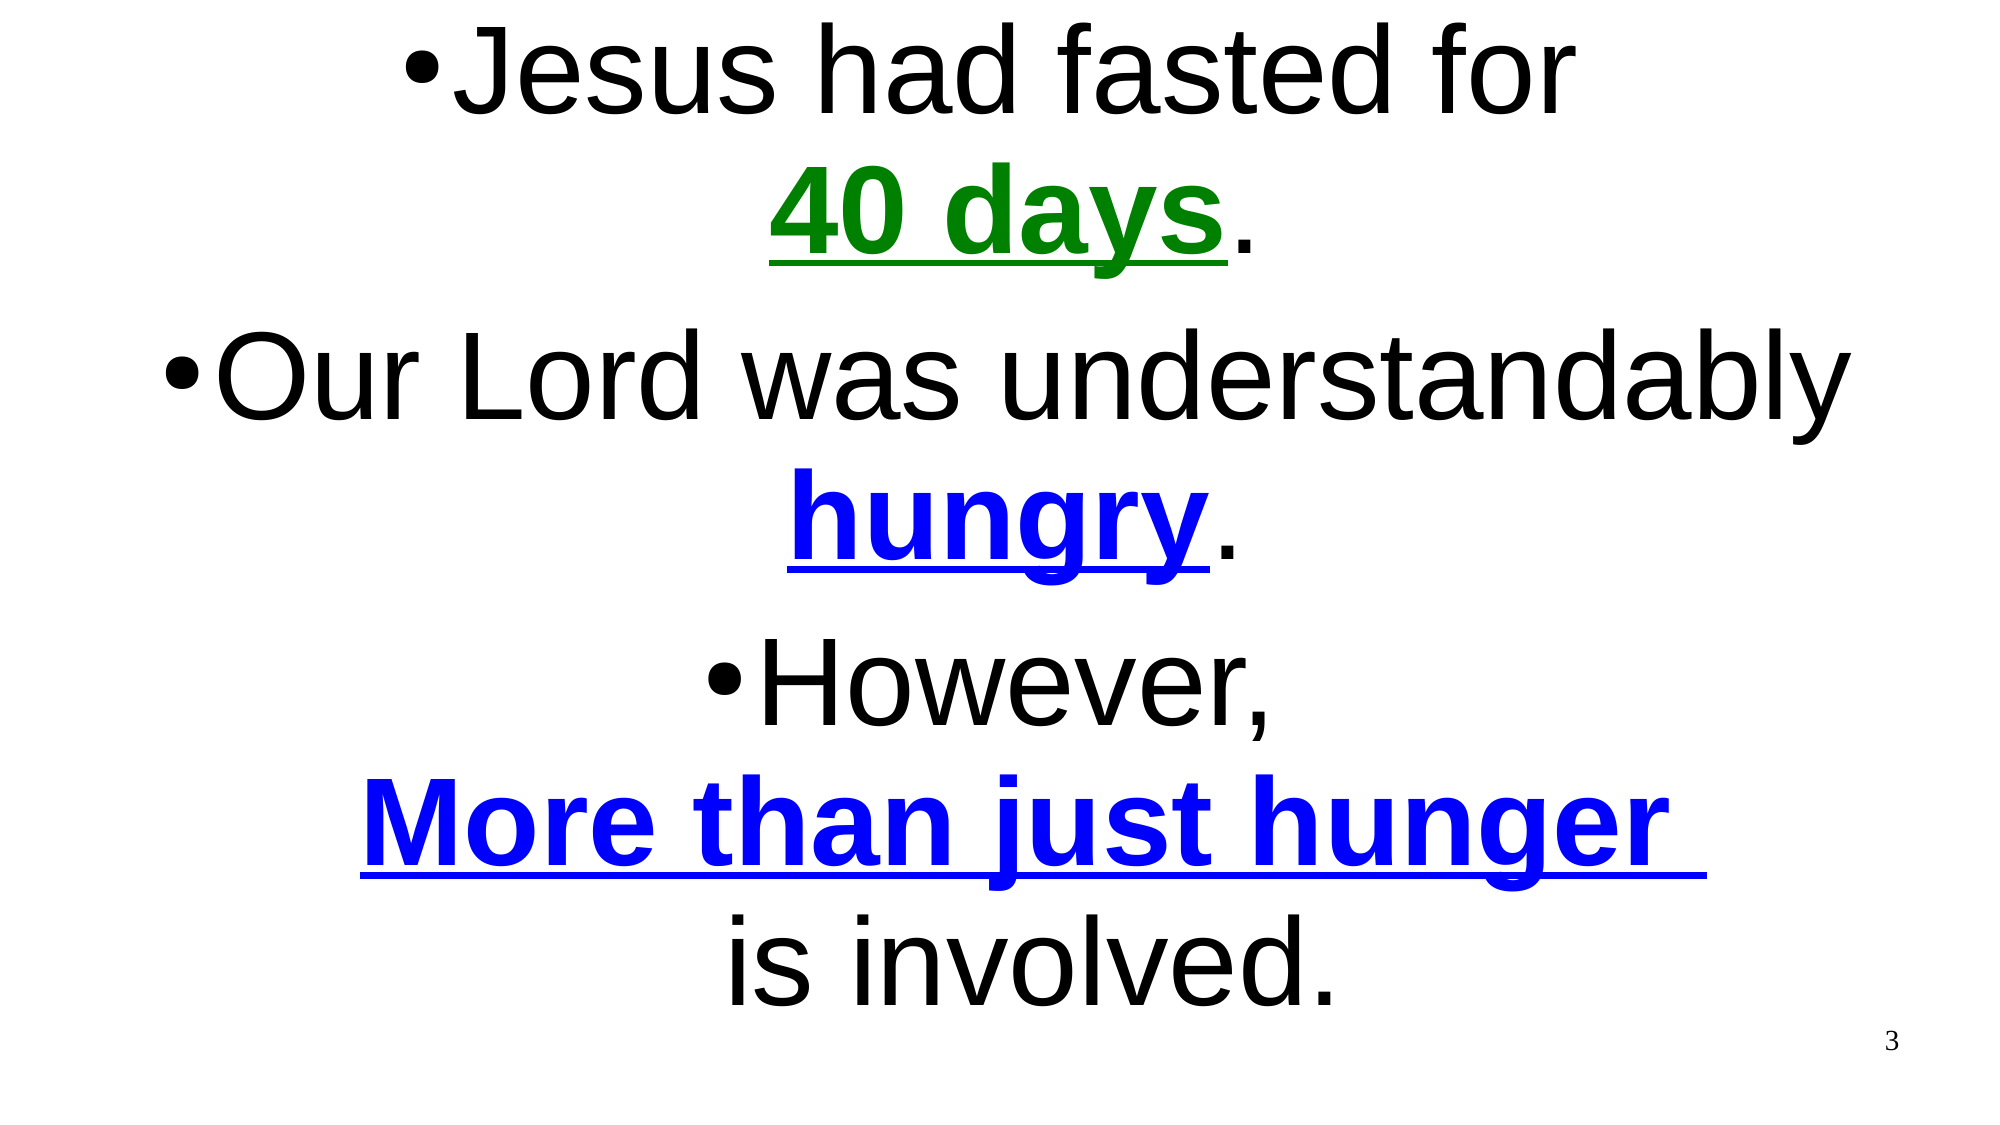

# Jesus had fasted for 40 days.
Our Lord was understandably hungry.
However,
More than just hunger
is involved.
3